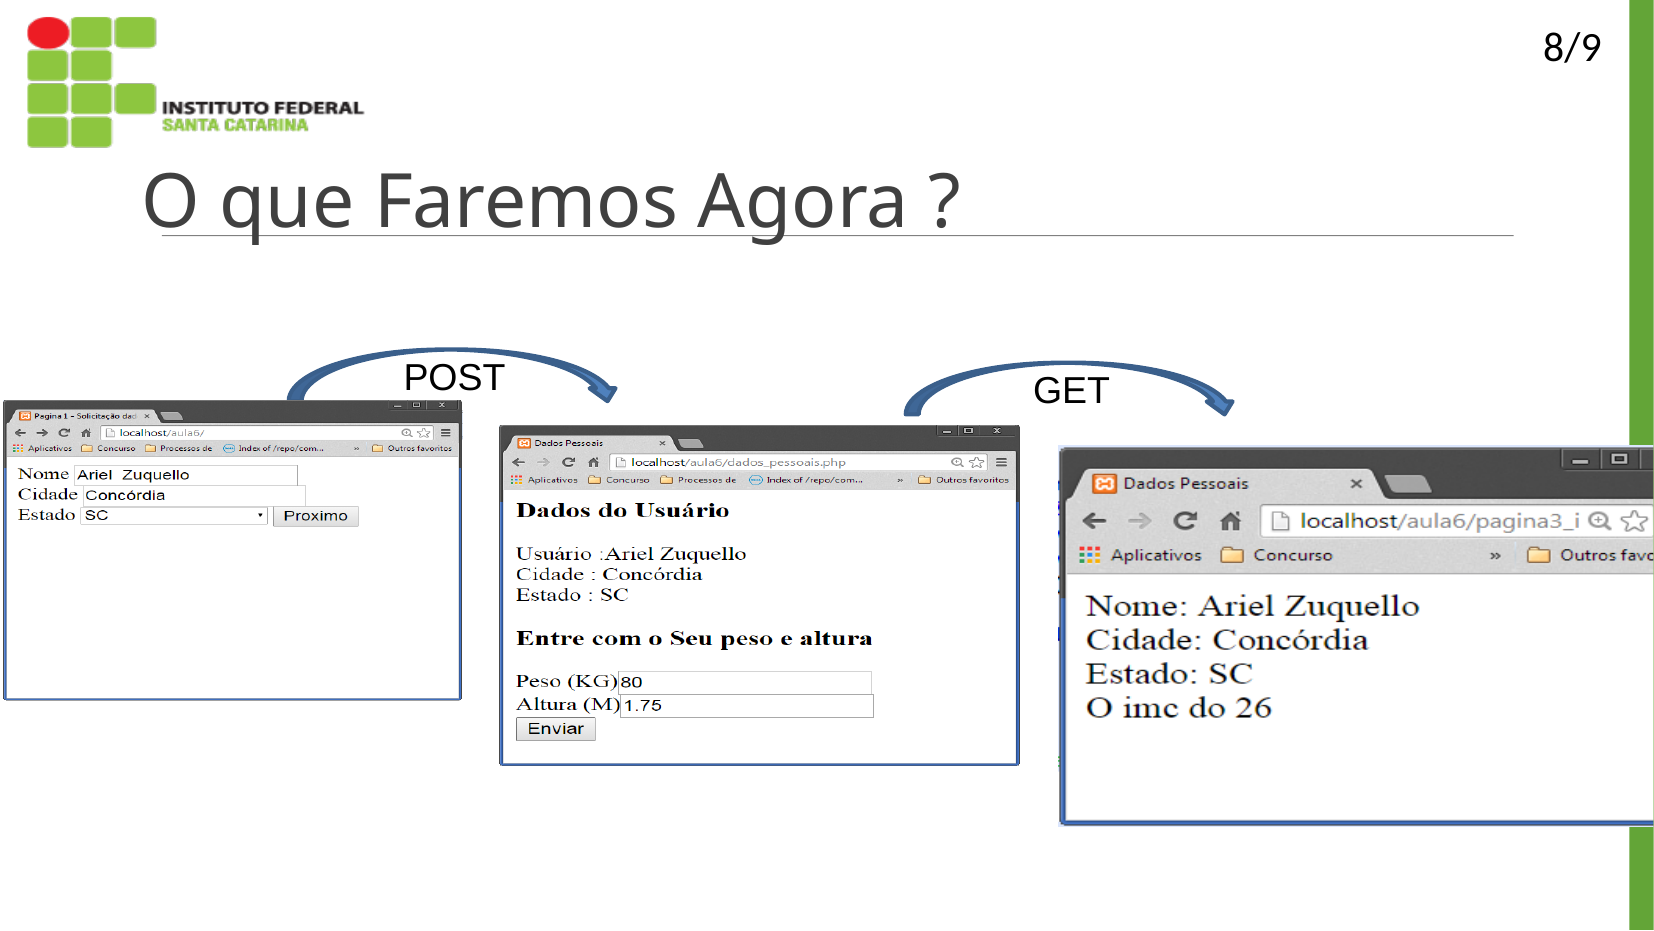

8/9
O que Faremos Agora ?
POST
GET